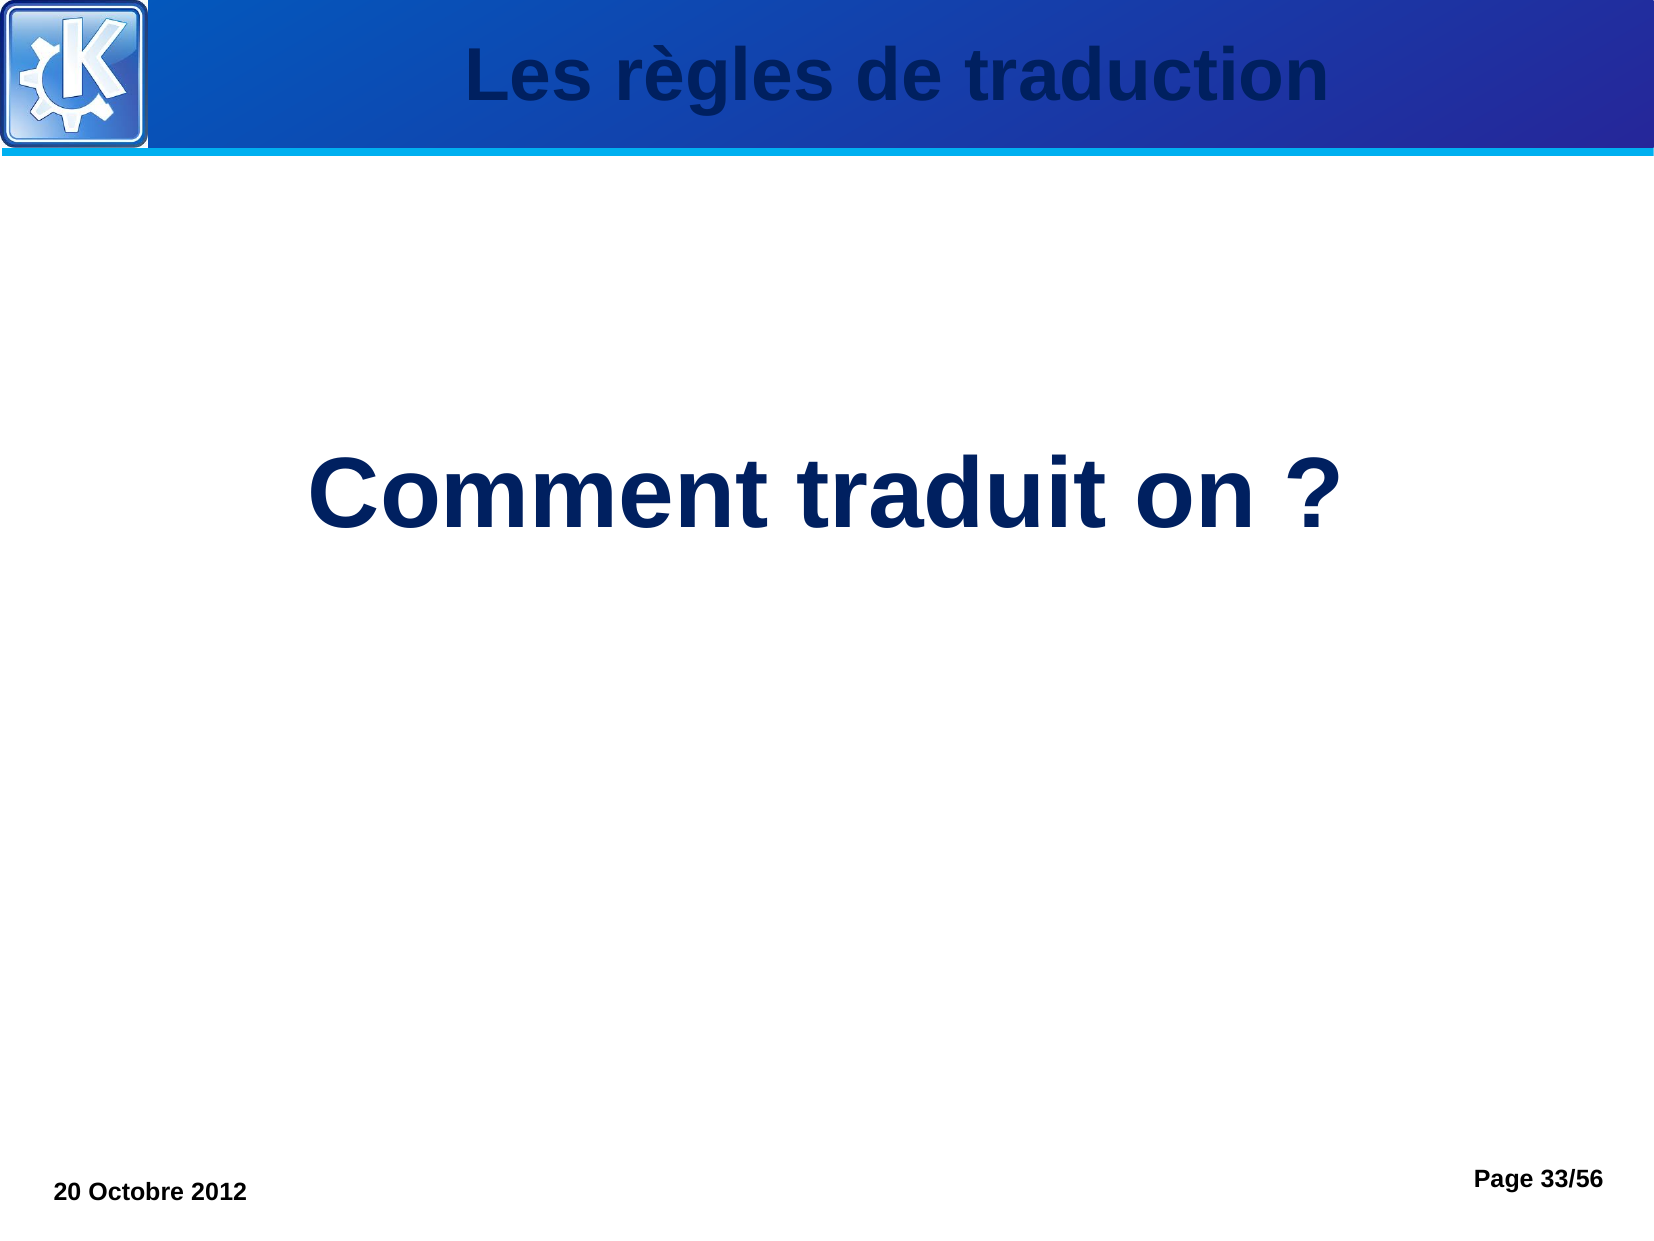

Les règles de traduction
Comment traduit on ?